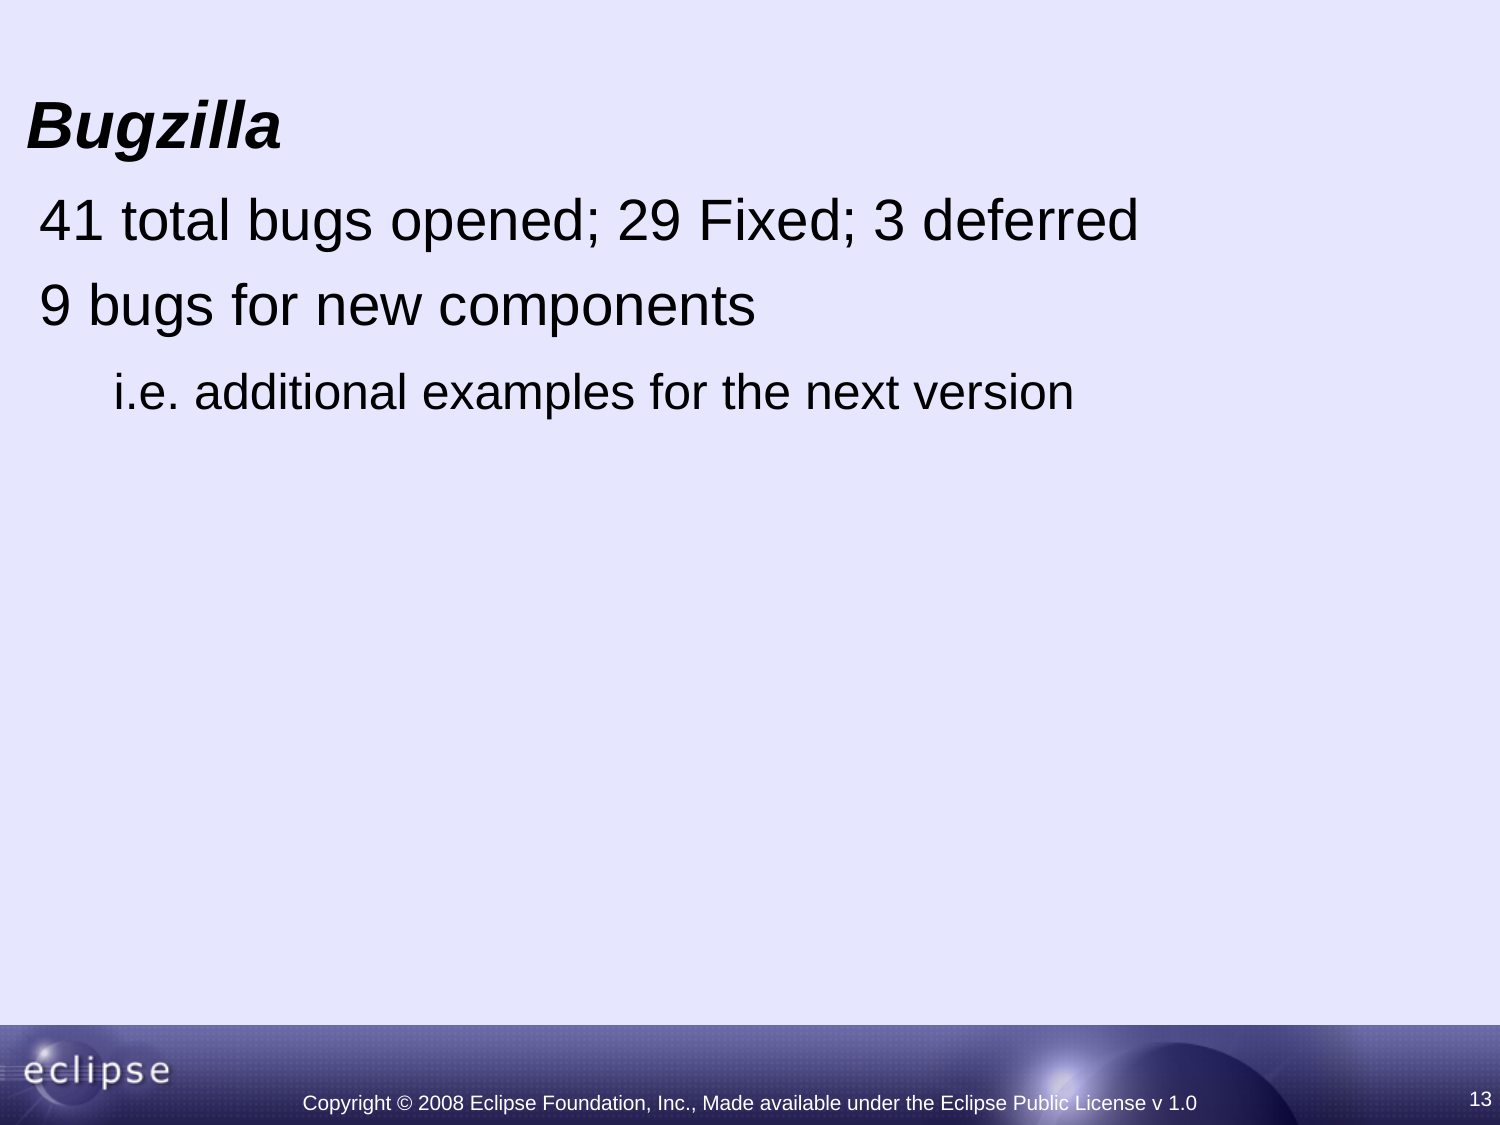

# Bugzilla
41 total bugs opened; 29 Fixed; 3 deferred
9 bugs for new components
i.e. additional examples for the next version
13